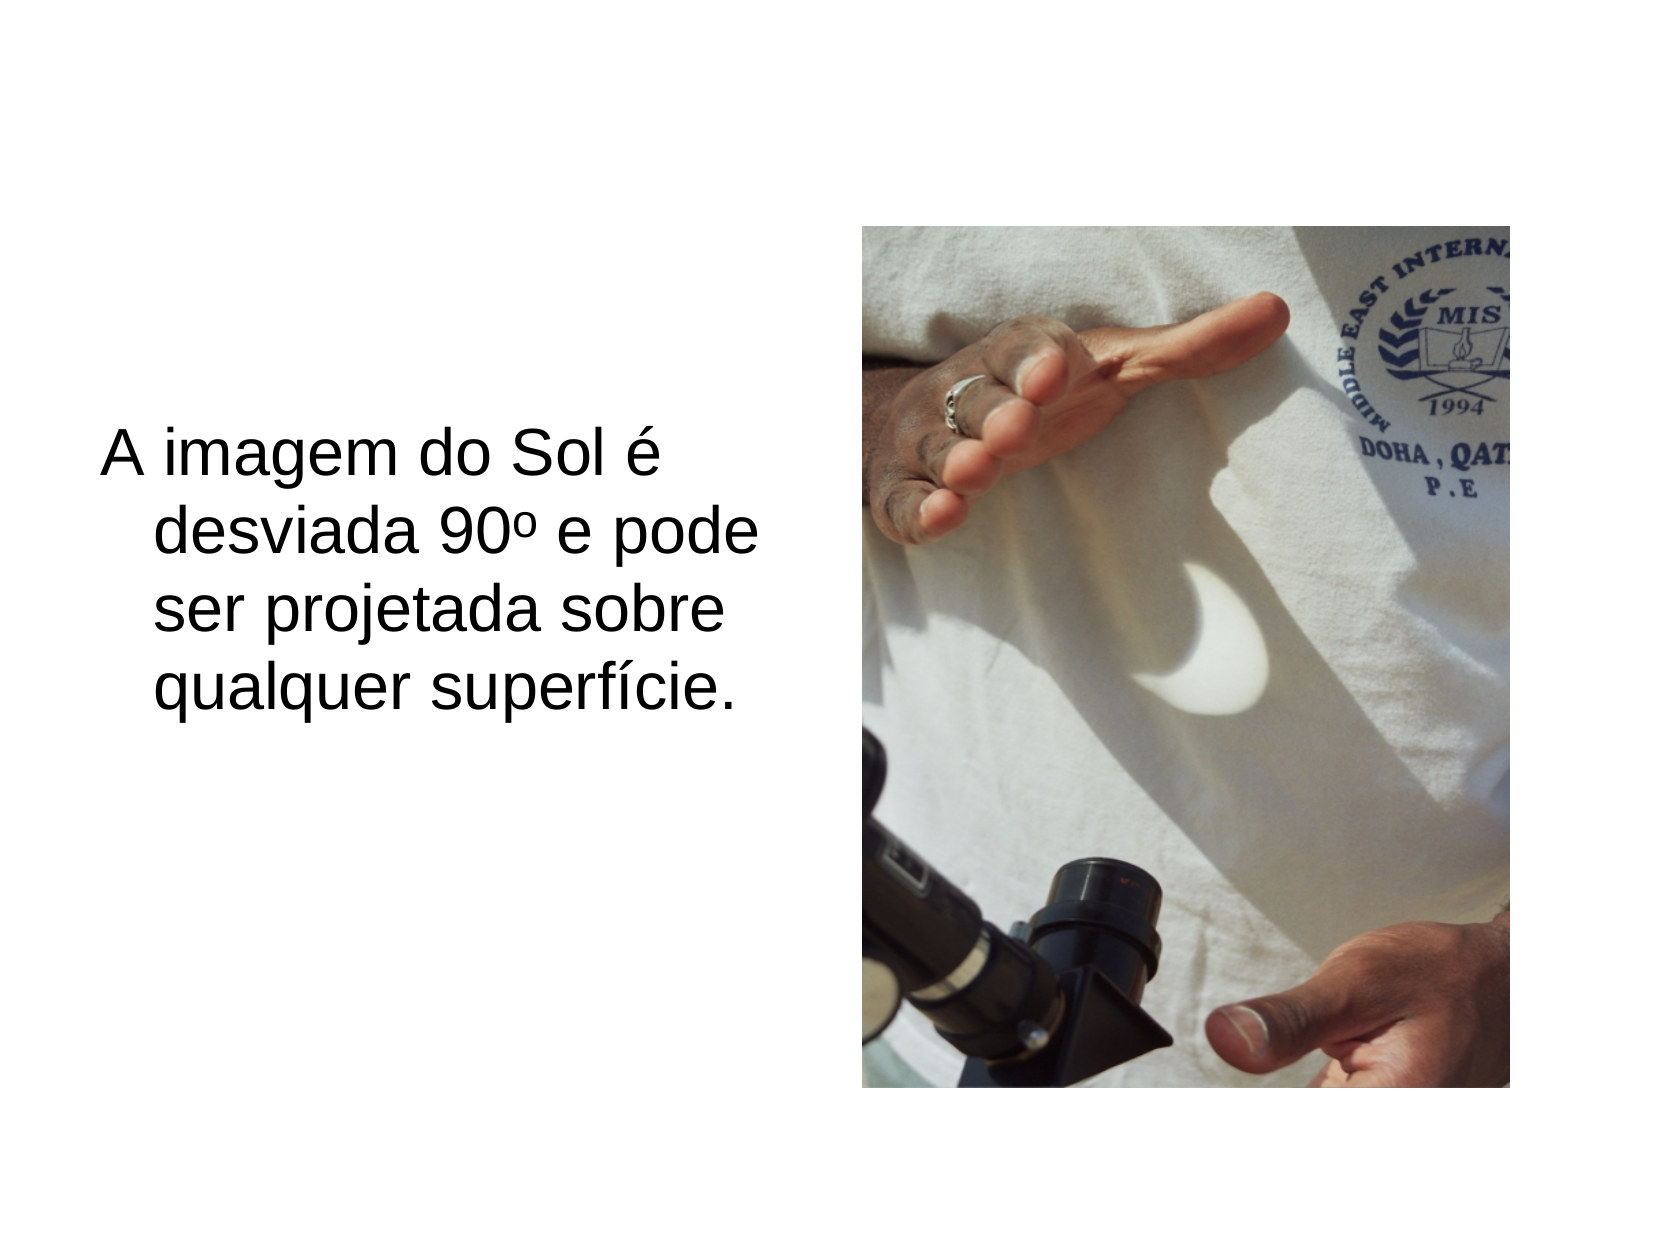

#
A imagem do Sol é desviada 90o e pode ser projetada sobre qualquer superfície.